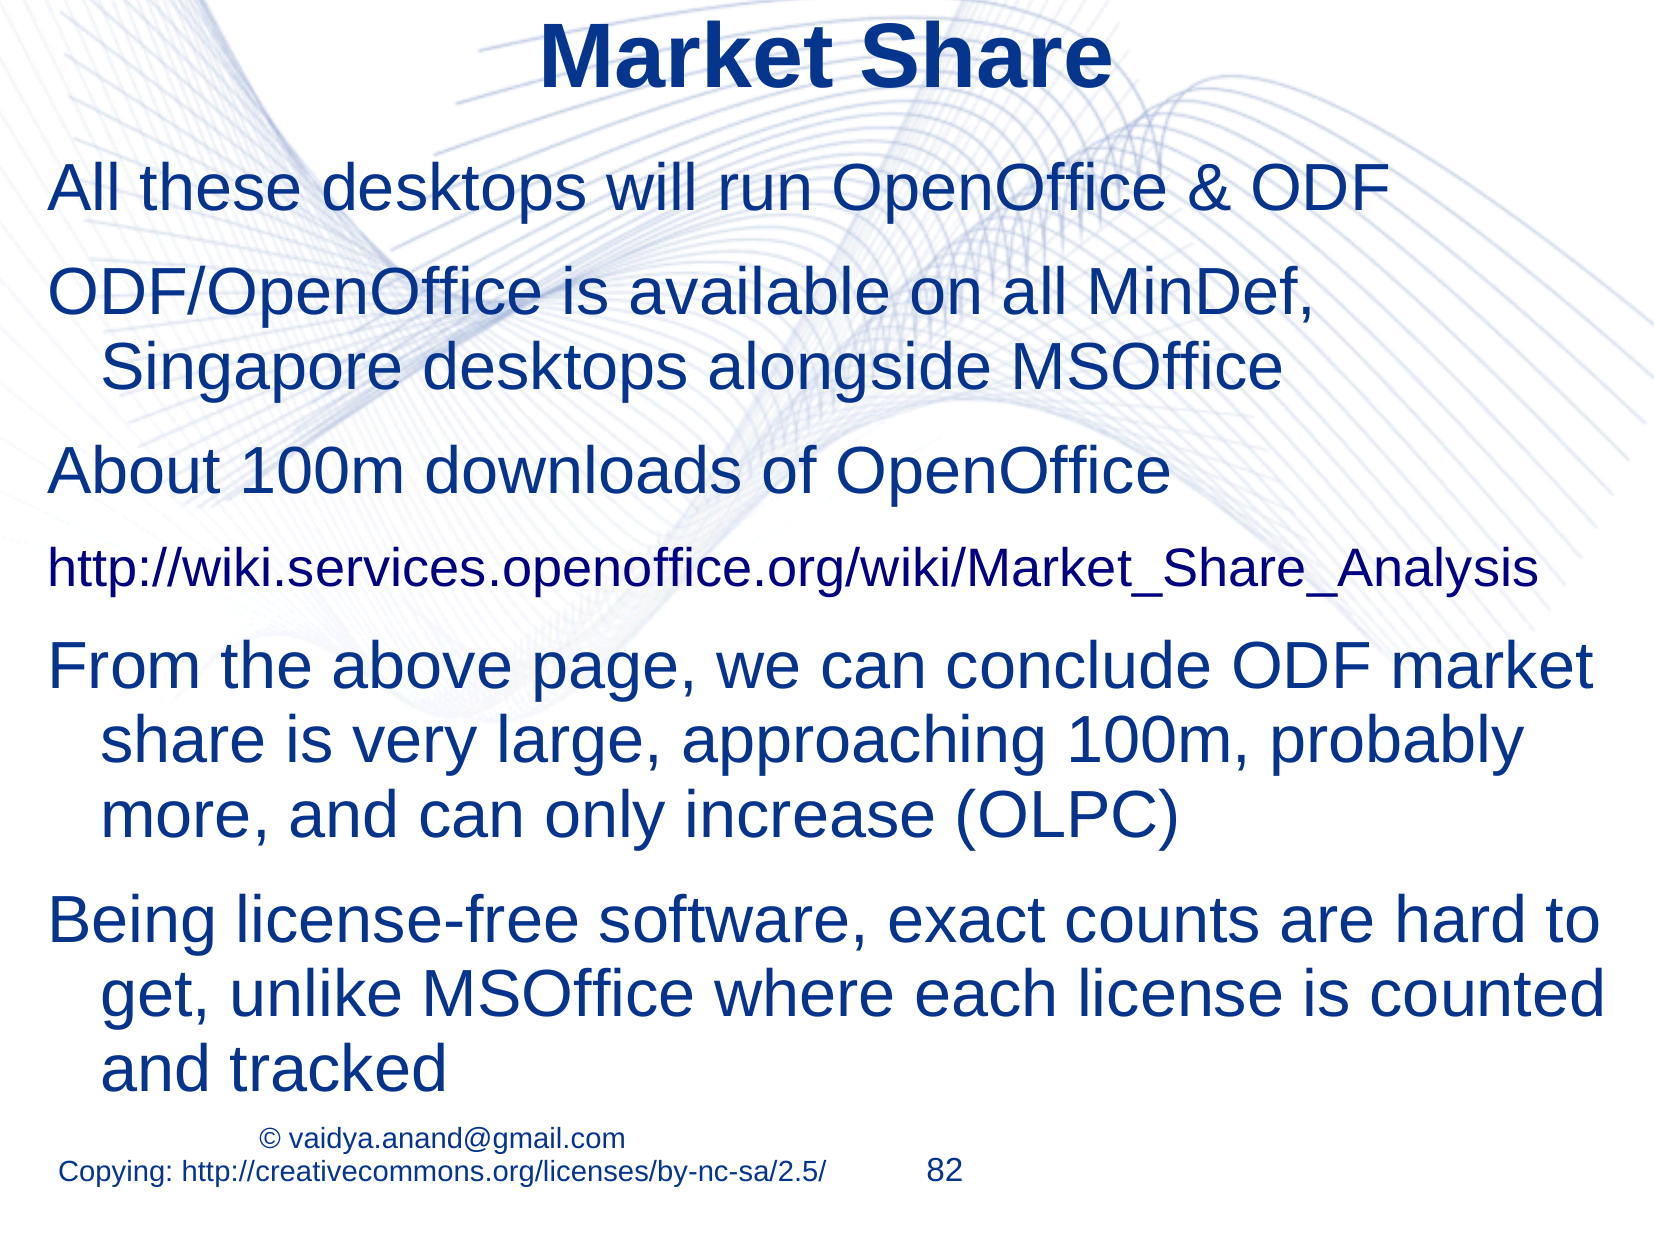

# Market Share
All these desktops will run OpenOffice & ODF
ODF/OpenOffice is available on all MinDef, Singapore desktops alongside MSOffice
About 100m downloads of OpenOffice
http://wiki.services.openoffice.org/wiki/Market_Share_Analysis
From the above page, we can conclude ODF market share is very large, approaching 100m, probably more, and can only increase (OLPC)
Being license-free software, exact counts are hard to get, unlike MSOffice where each license is counted and tracked
http://www.broffice.org
82